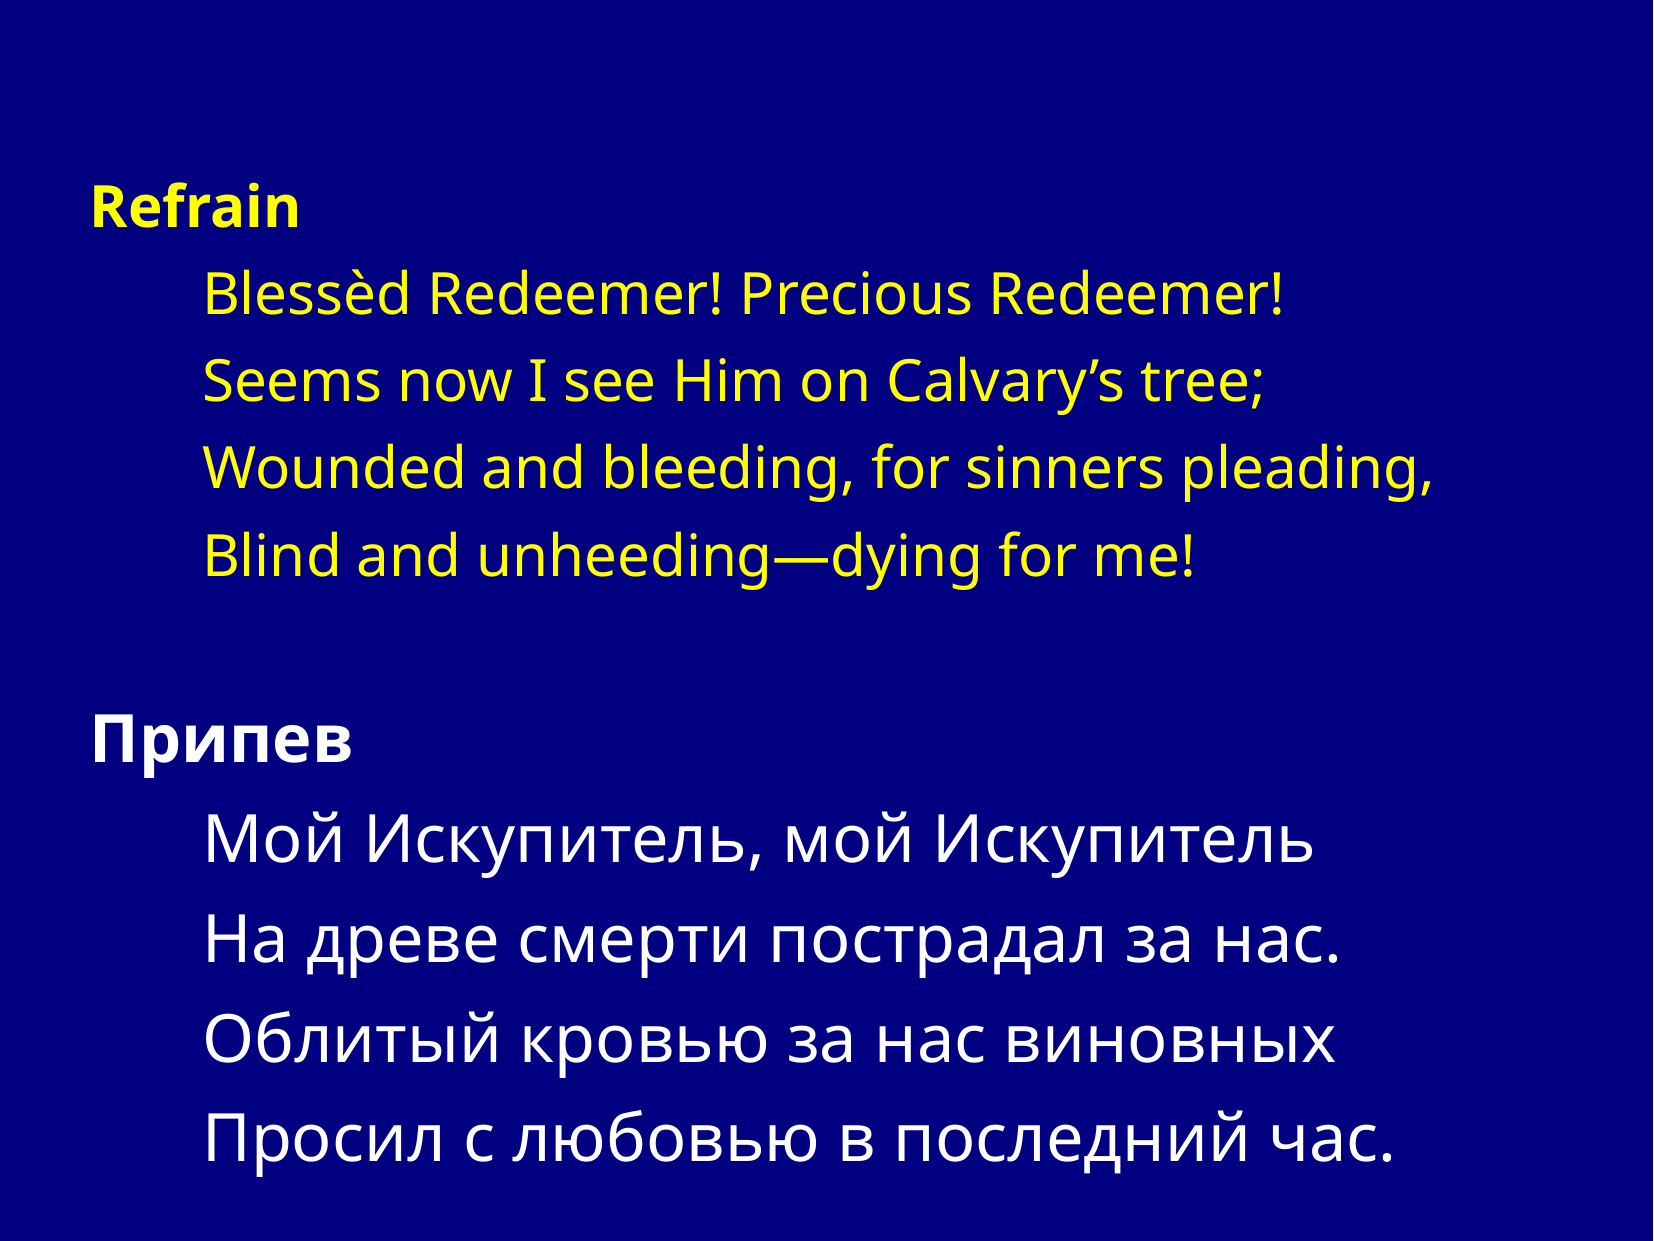

Refrain
	Blessèd Redeemer! Precious Redeemer!
	Seems now I see Him on Calvary’s tree;
	Wounded and bleeding, for sinners pleading,
	Blind and unheeding—dying for me!
Припев
	Мой Искупитель, мой Искупитель
	На древе смерти пострадал за нас.
	Облитый кровью за нас виновных
	Просил с любовью в последний час.